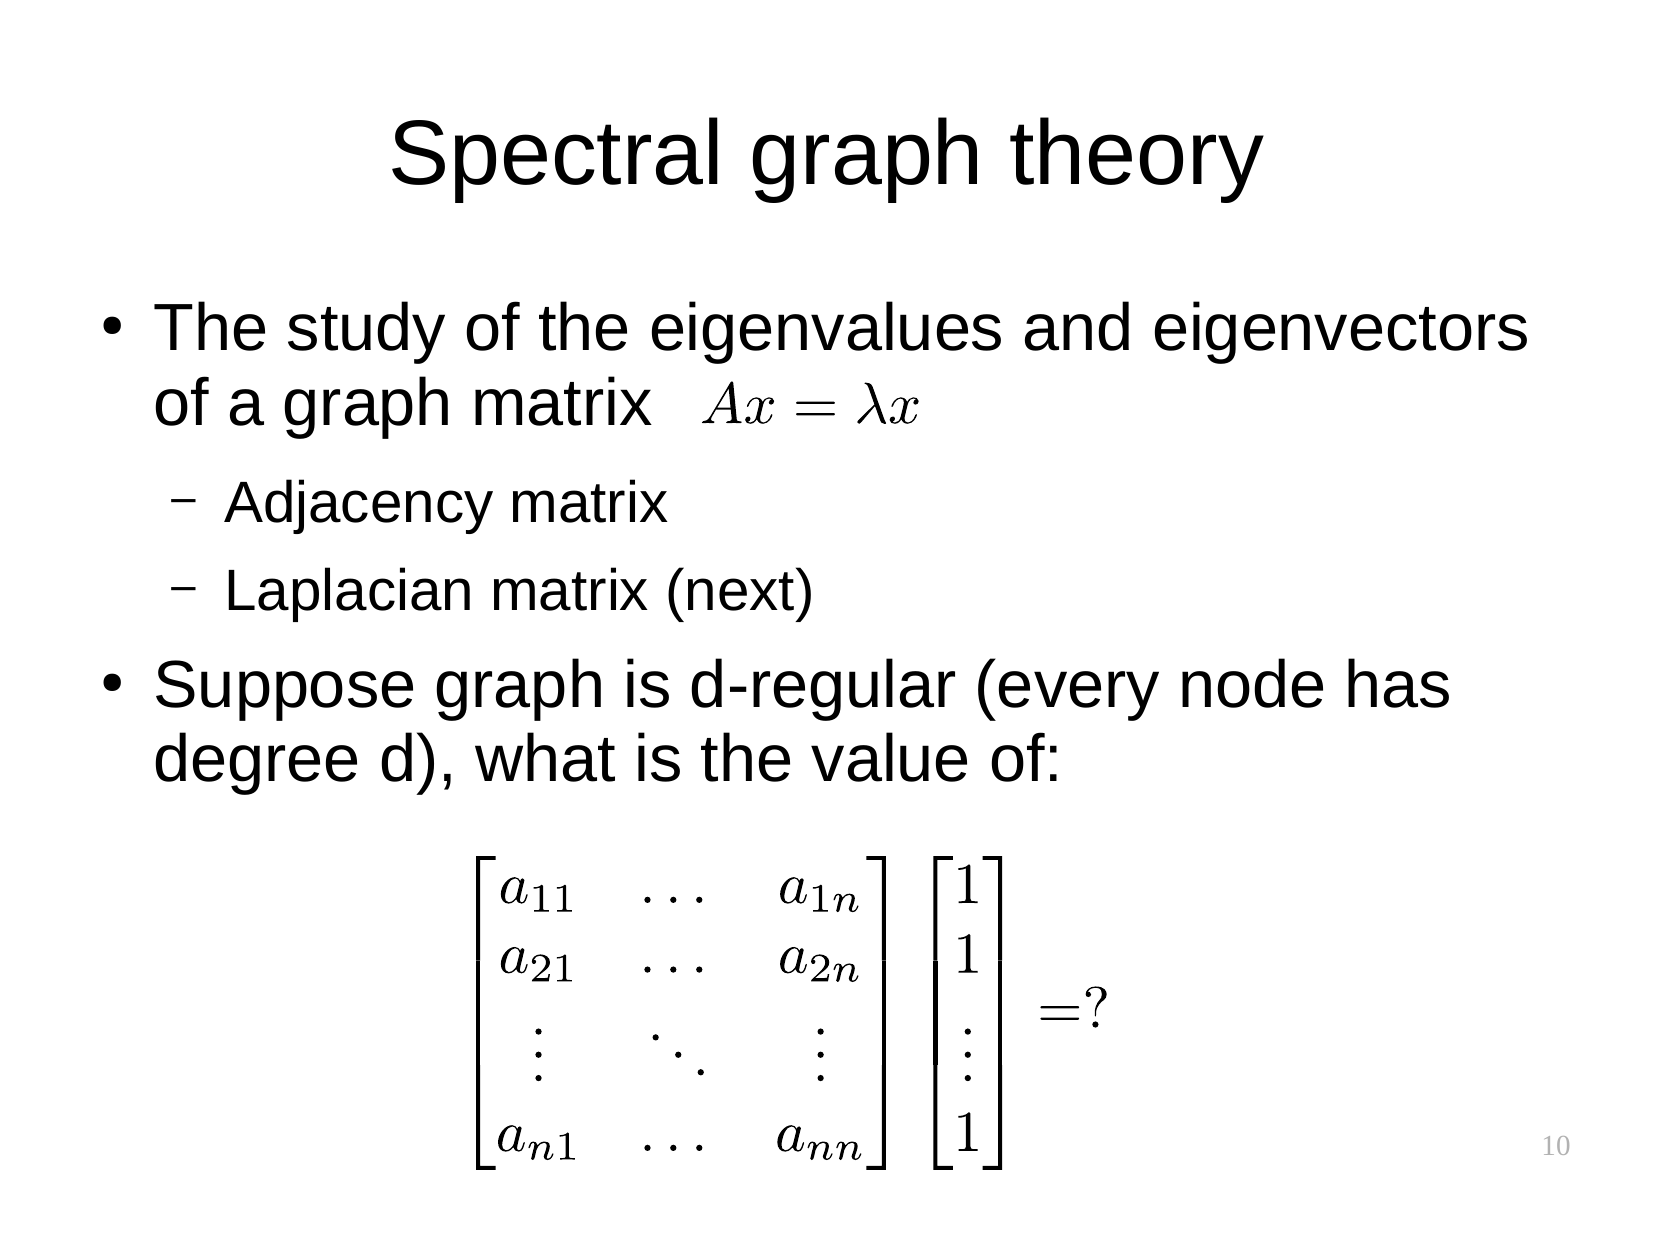

# Spectral graph theory
The study of the eigenvalues and eigenvectors of a graph matrix
Adjacency matrix
Laplacian matrix (next)
Suppose graph is d-regular (every node has degree d), what is the value of:
10